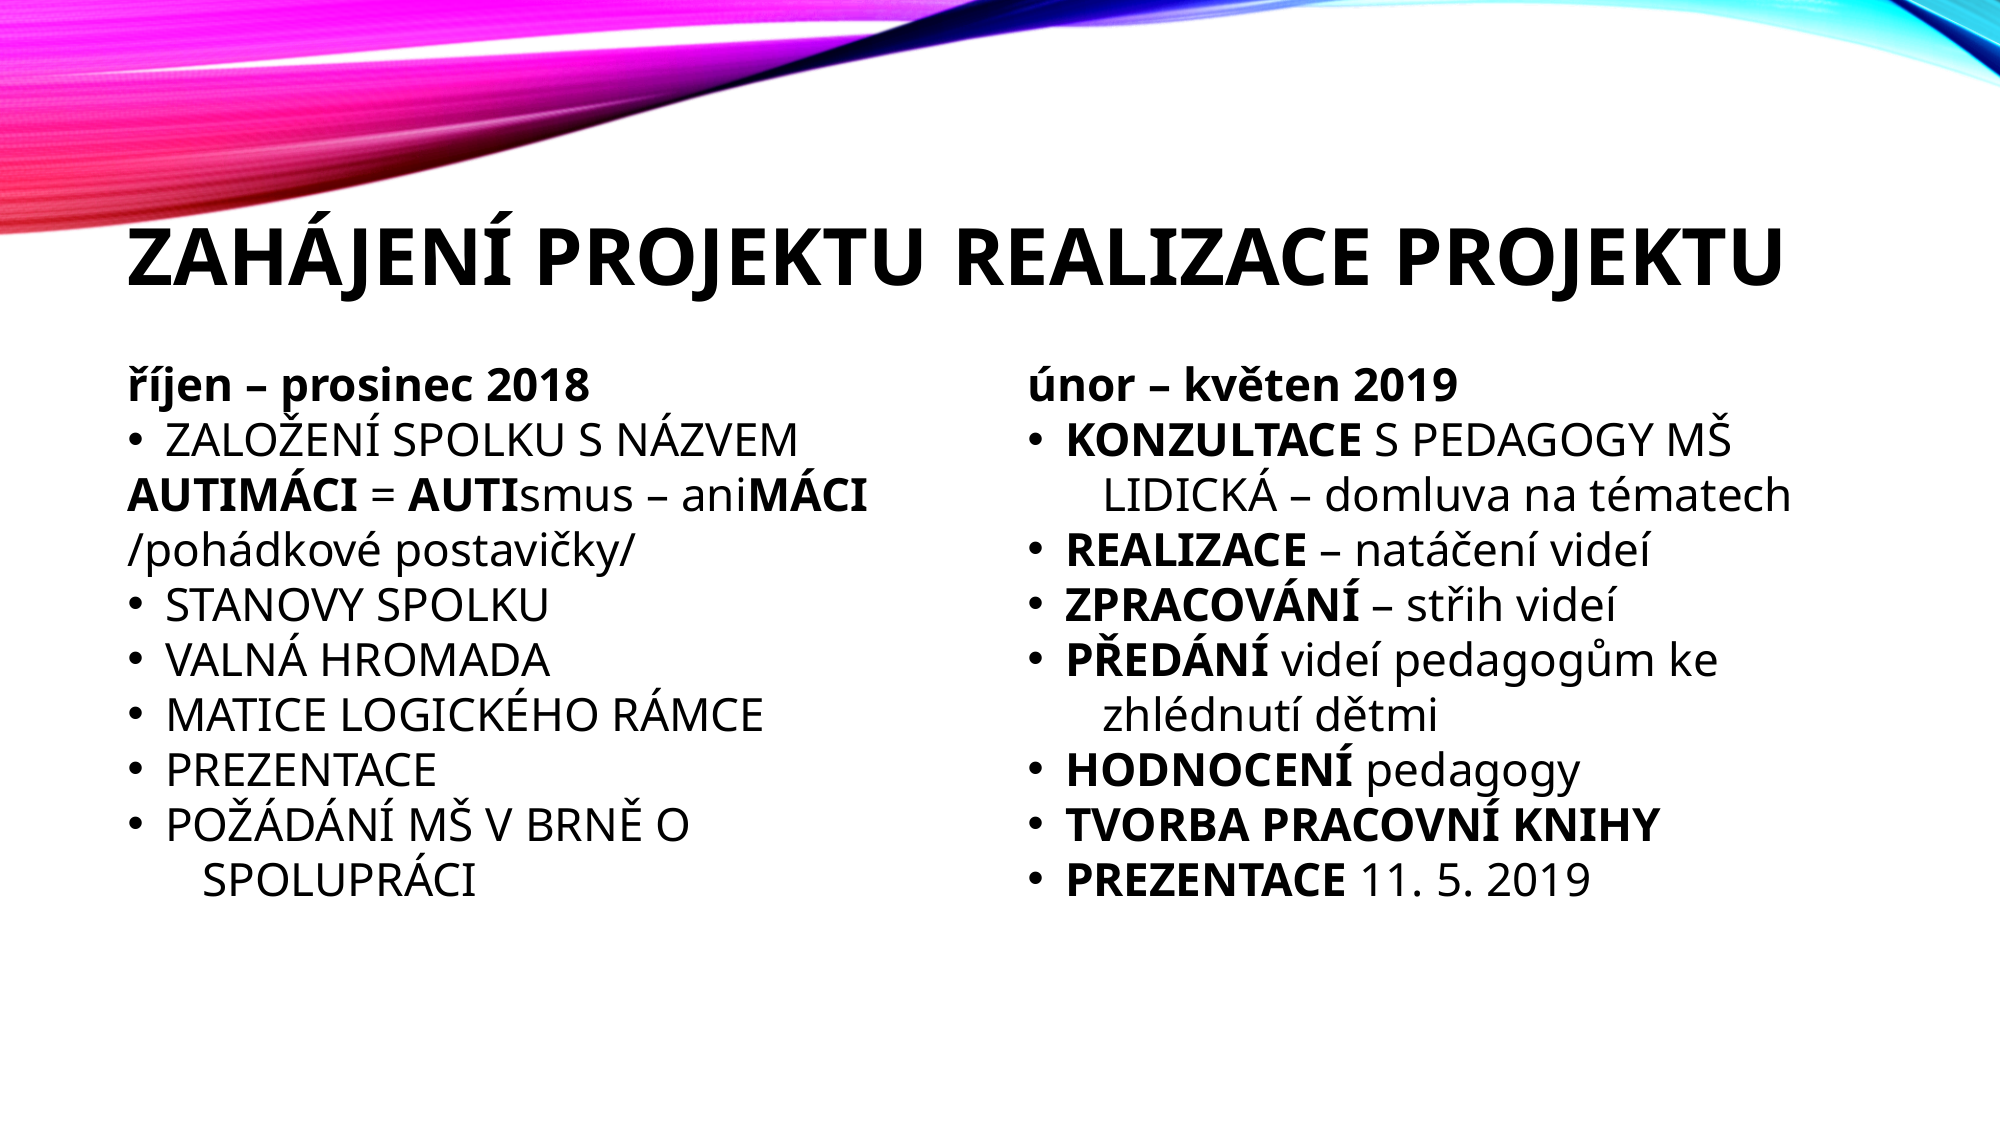

# ZAHÁJENÍ PROJEKTU	realizace projektu
říjen – prosinec 2018
ZALOŽENÍ SPOLKU S NÁZVEM
AUTIMÁCI = AUTIsmus – aniMÁCI /pohádkové postavičky/
STANOVY SPOLKU
VALNÁ HROMADA
MATICE LOGICKÉHO RÁMCE
PREZENTACE
POŽÁDÁNÍ MŠ V BRNĚ O SPOLUPRÁCI
únor – květen 2019
KONZULTACE S PEDAGOGY MŠ LIDICKÁ – domluva na tématech
REALIZACE – natáčení videí
ZPRACOVÁNÍ – střih videí
PŘEDÁNÍ videí pedagogům ke zhlédnutí dětmi
HODNOCENÍ pedagogy
TVORBA PRACOVNÍ KNIHY
PREZENTACE 11. 5. 2019